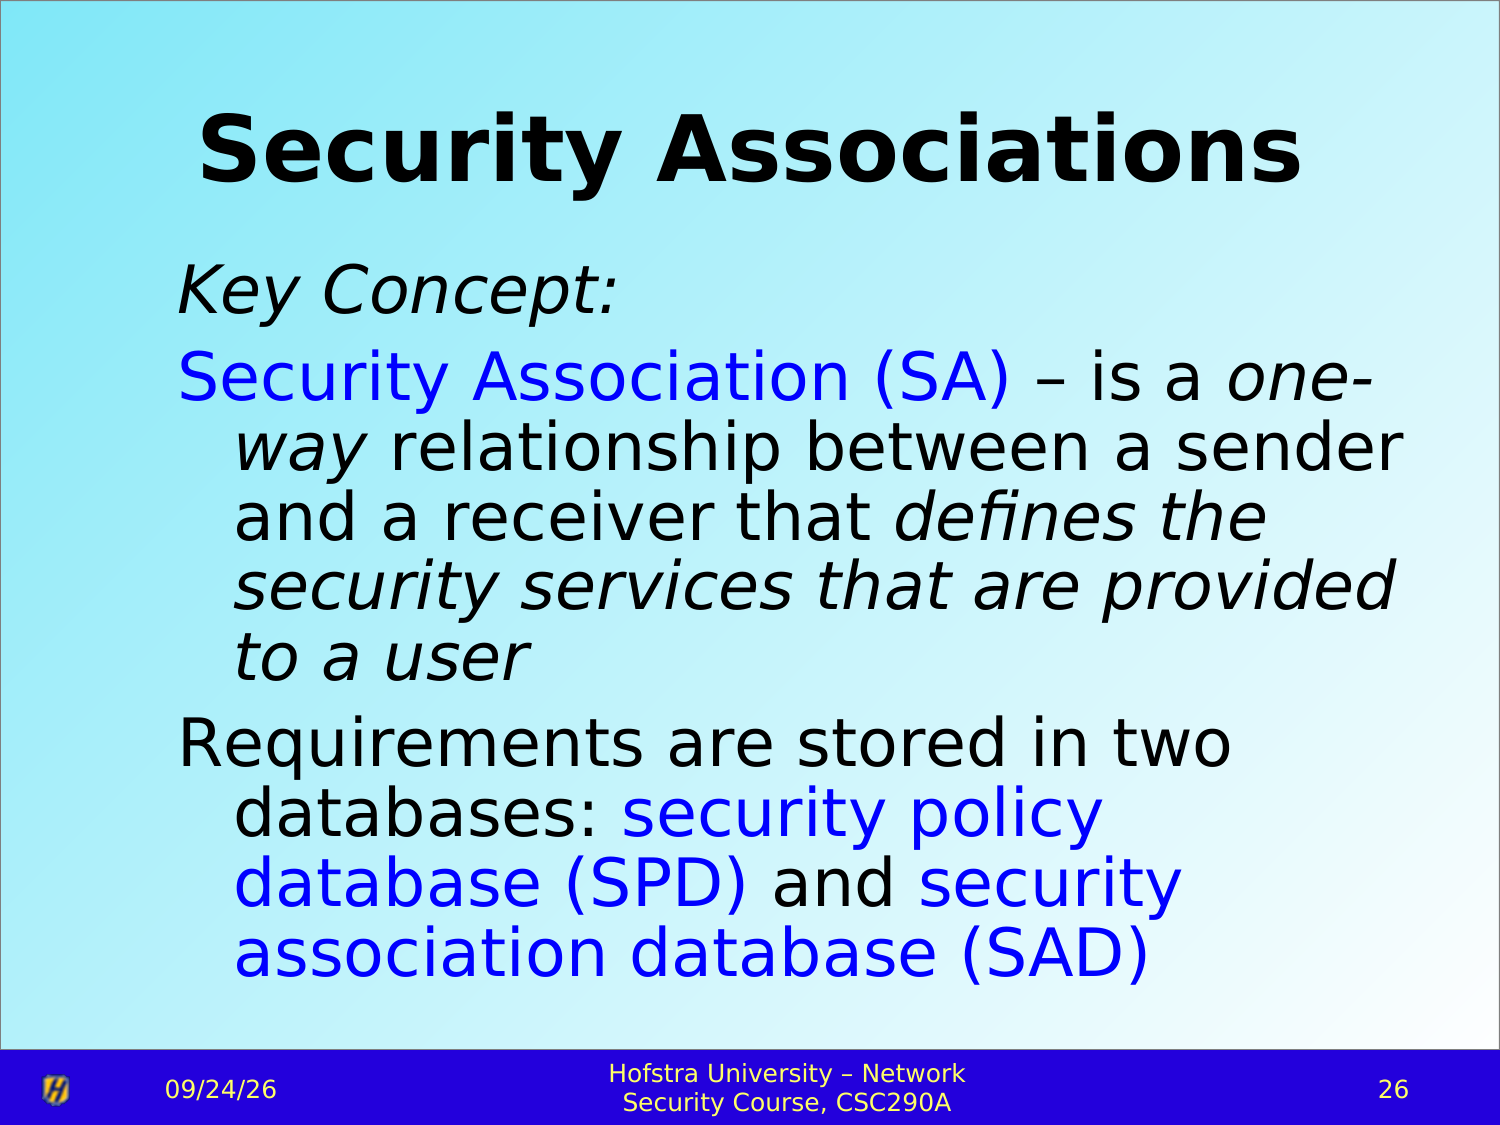

# Security Associations
Key Concept:
Security Association (SA) – is a one-way relationship between a sender and a receiver that defines the security services that are provided to a user
Requirements are stored in two databases: security policy database (SPD) and security association database (SAD)
26